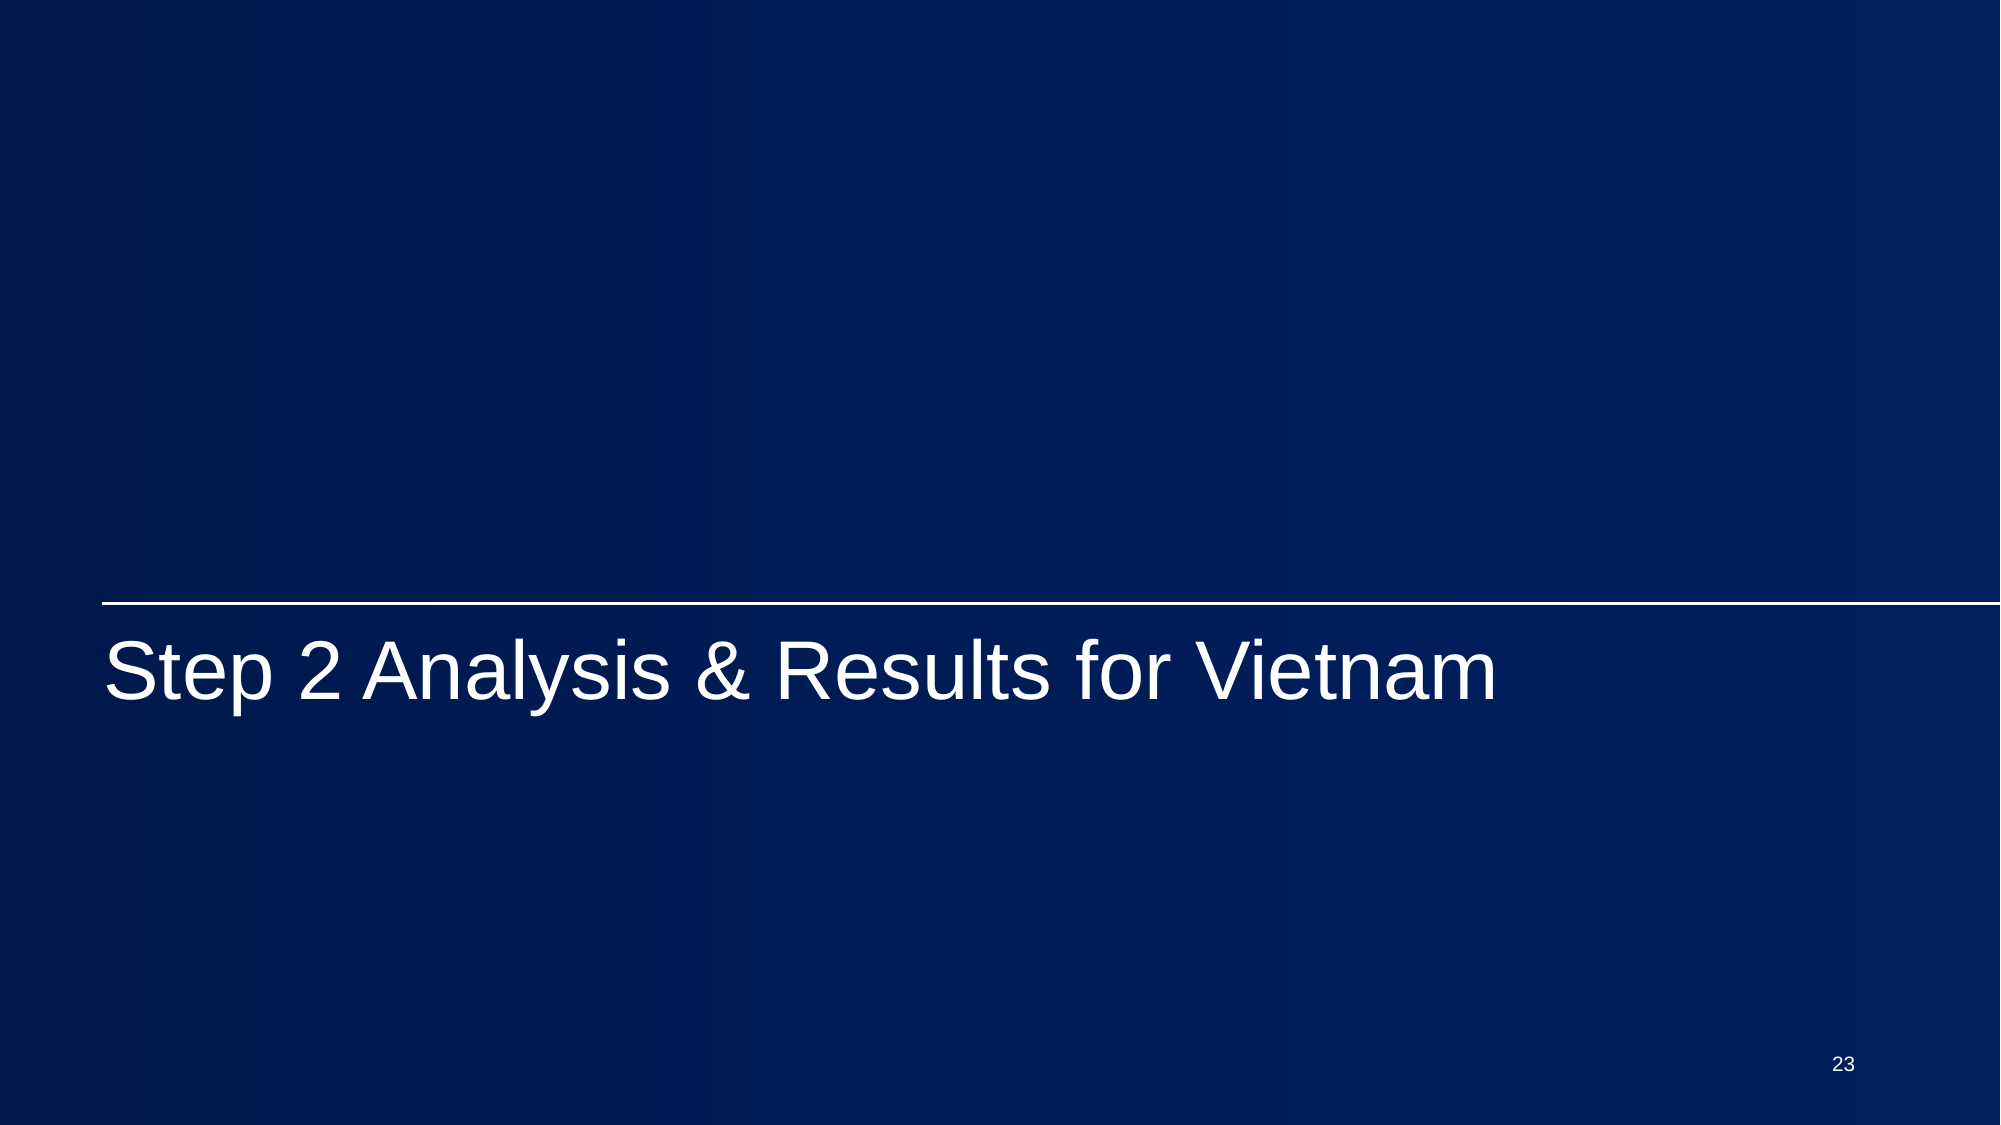

# Step 2 Analysis & Results for Vietnam